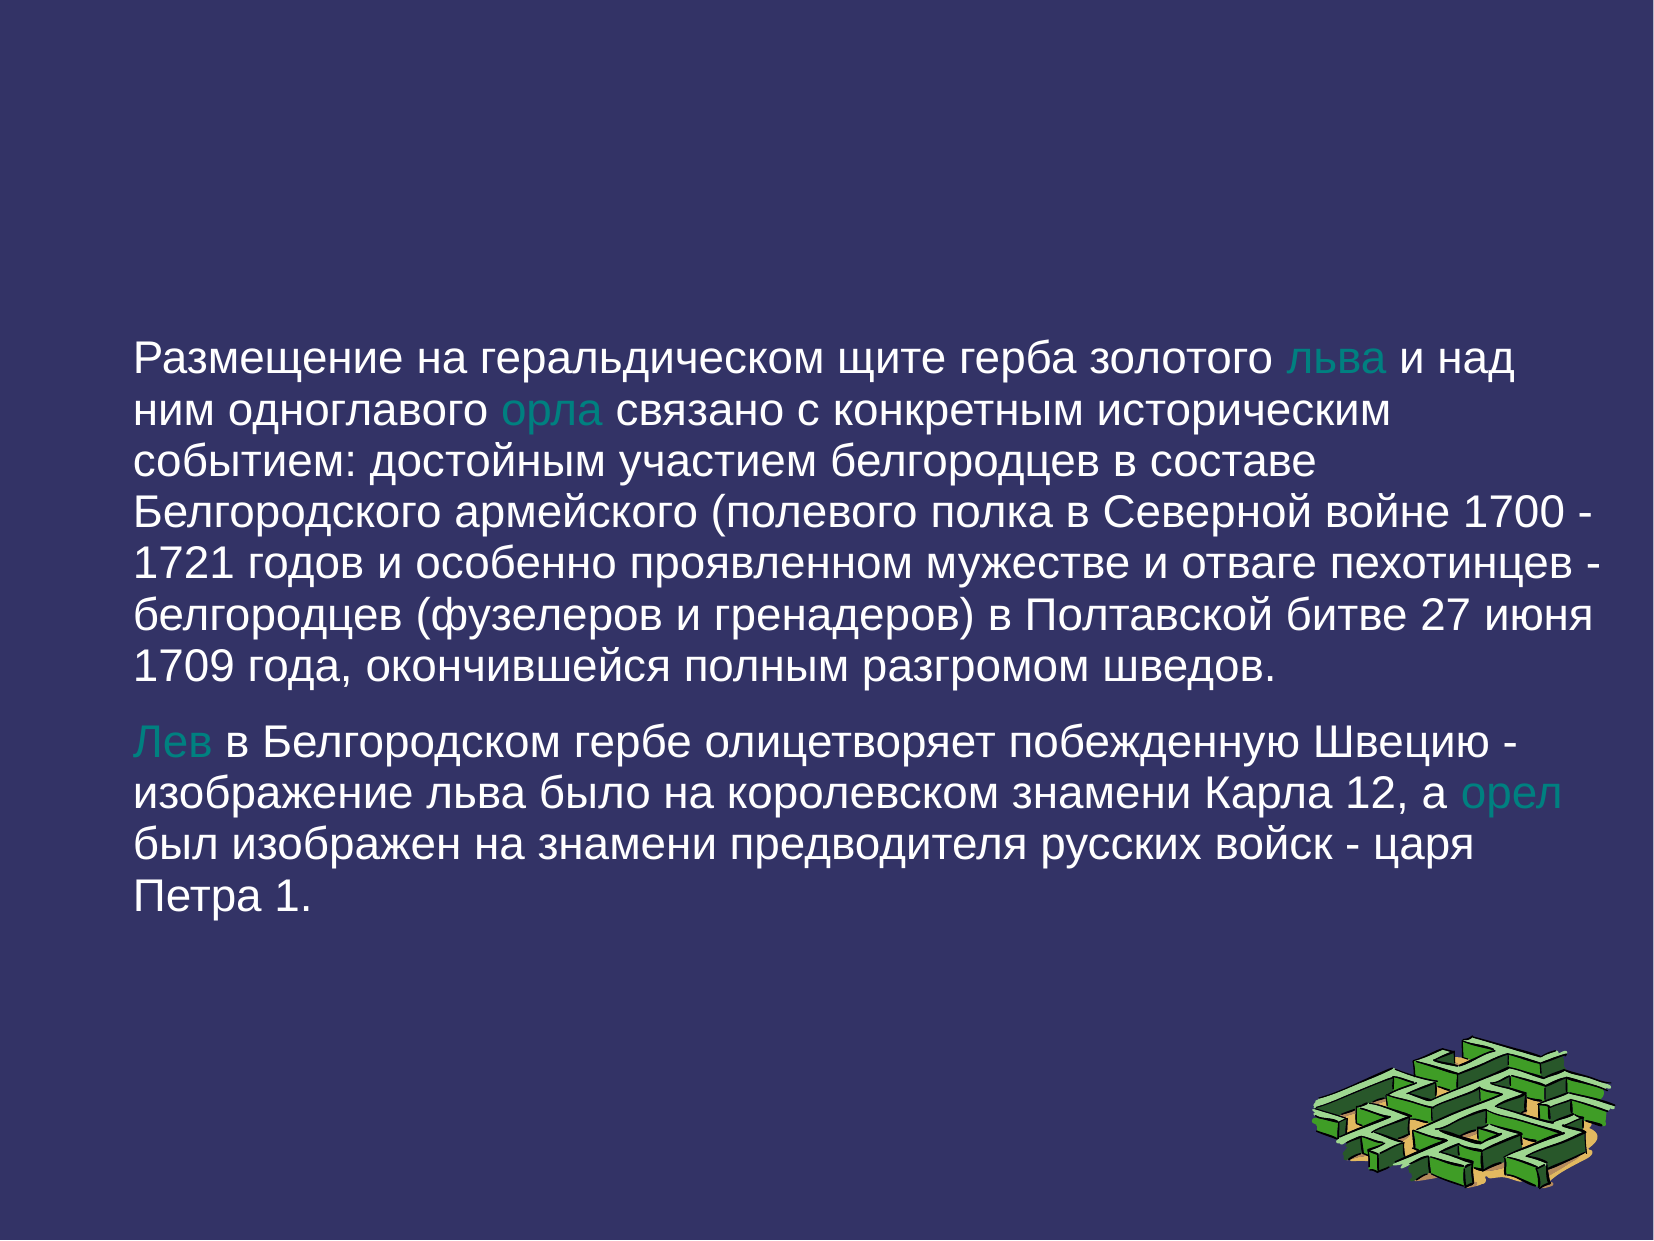

#
Размещение на геральдическом щите герба золотого льва и над ним одноглавого орла связано с конкретным историческим событием: достойным участием белгородцев в составе Белгородского армейского (полевого полка в Северной войне 1700 - 1721 годов и особенно проявленном мужестве и отваге пехотинцев - белгородцев (фузелеров и гренадеров) в Полтавской битве 27 июня 1709 года, окончившейся полным разгромом шведов.
Лев в Белгородском гербе олицетворяет побежденную Швецию - изображение льва было на королевском знамени Карла 12, а орел был изображен на знамени предводителя русских войск - царя Петра 1.